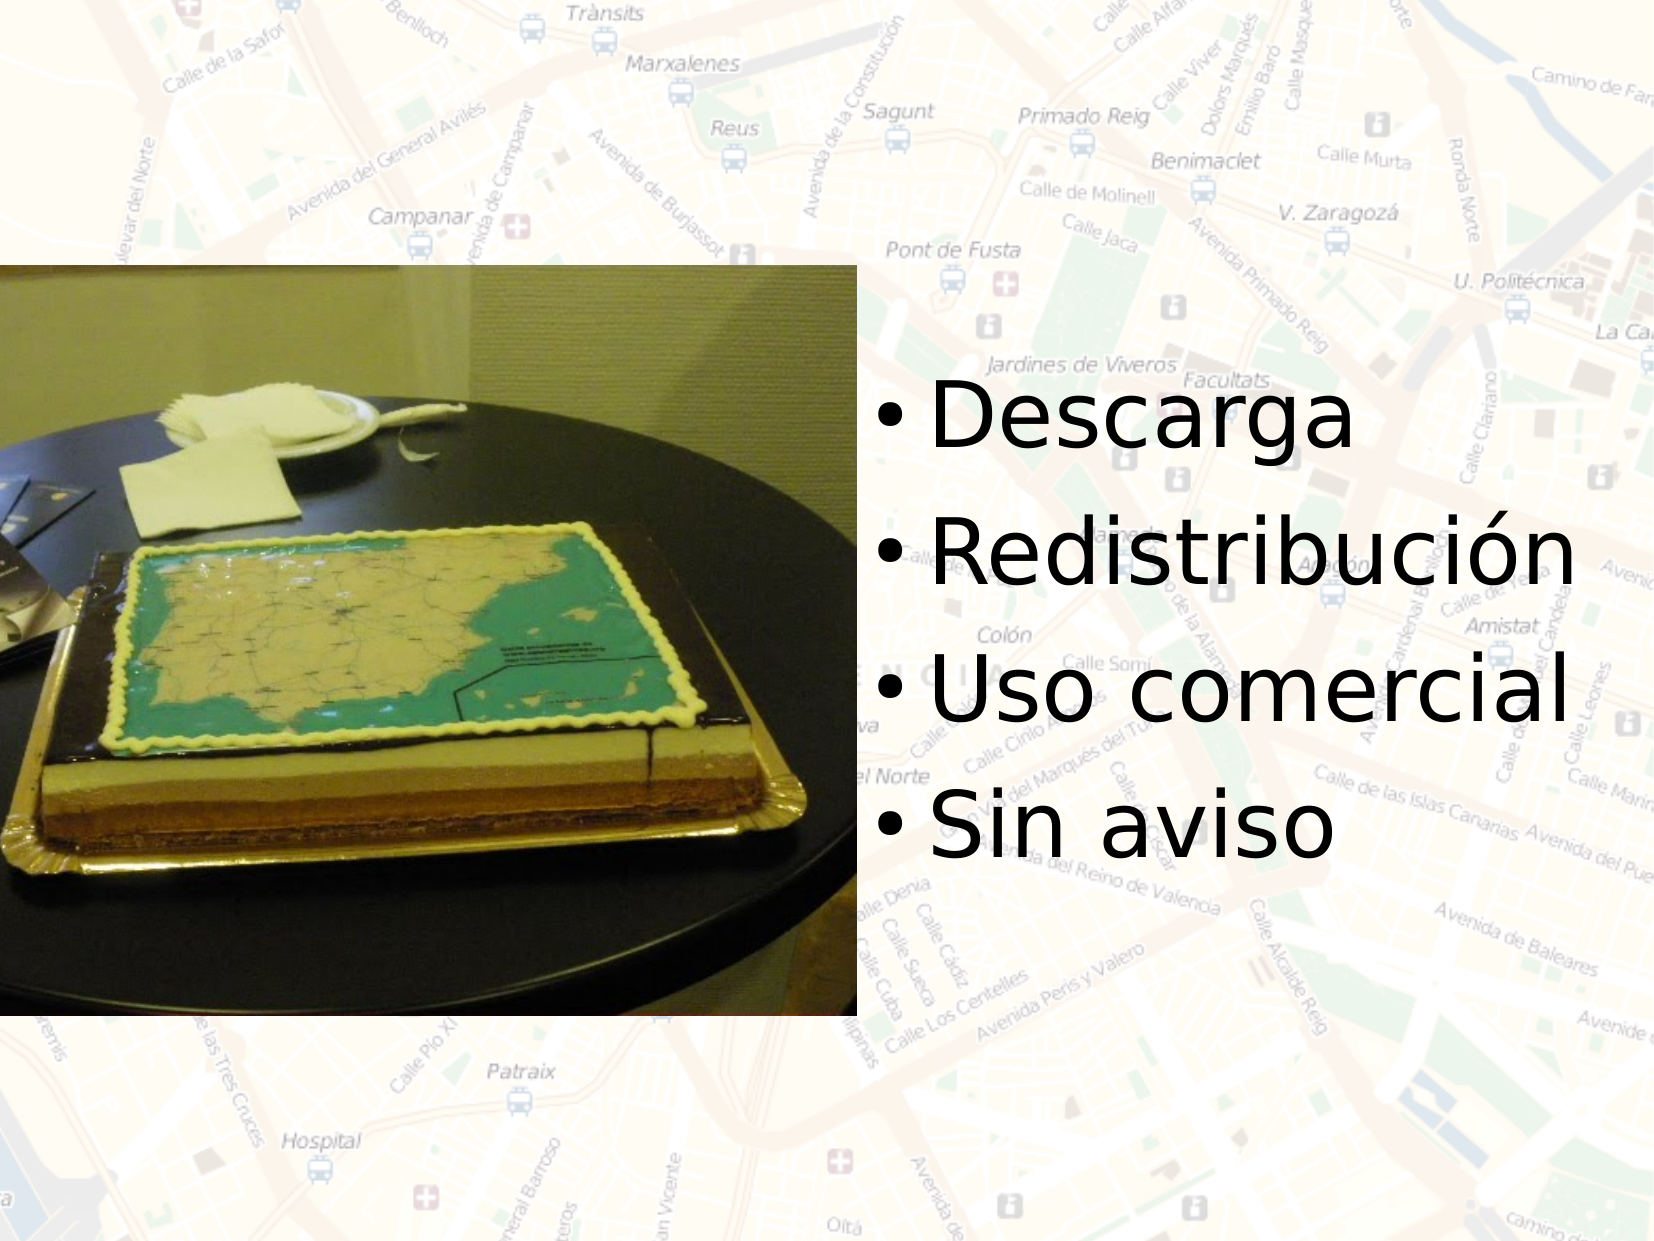

# Descarga
Redistribución
Uso comercial
Sin aviso